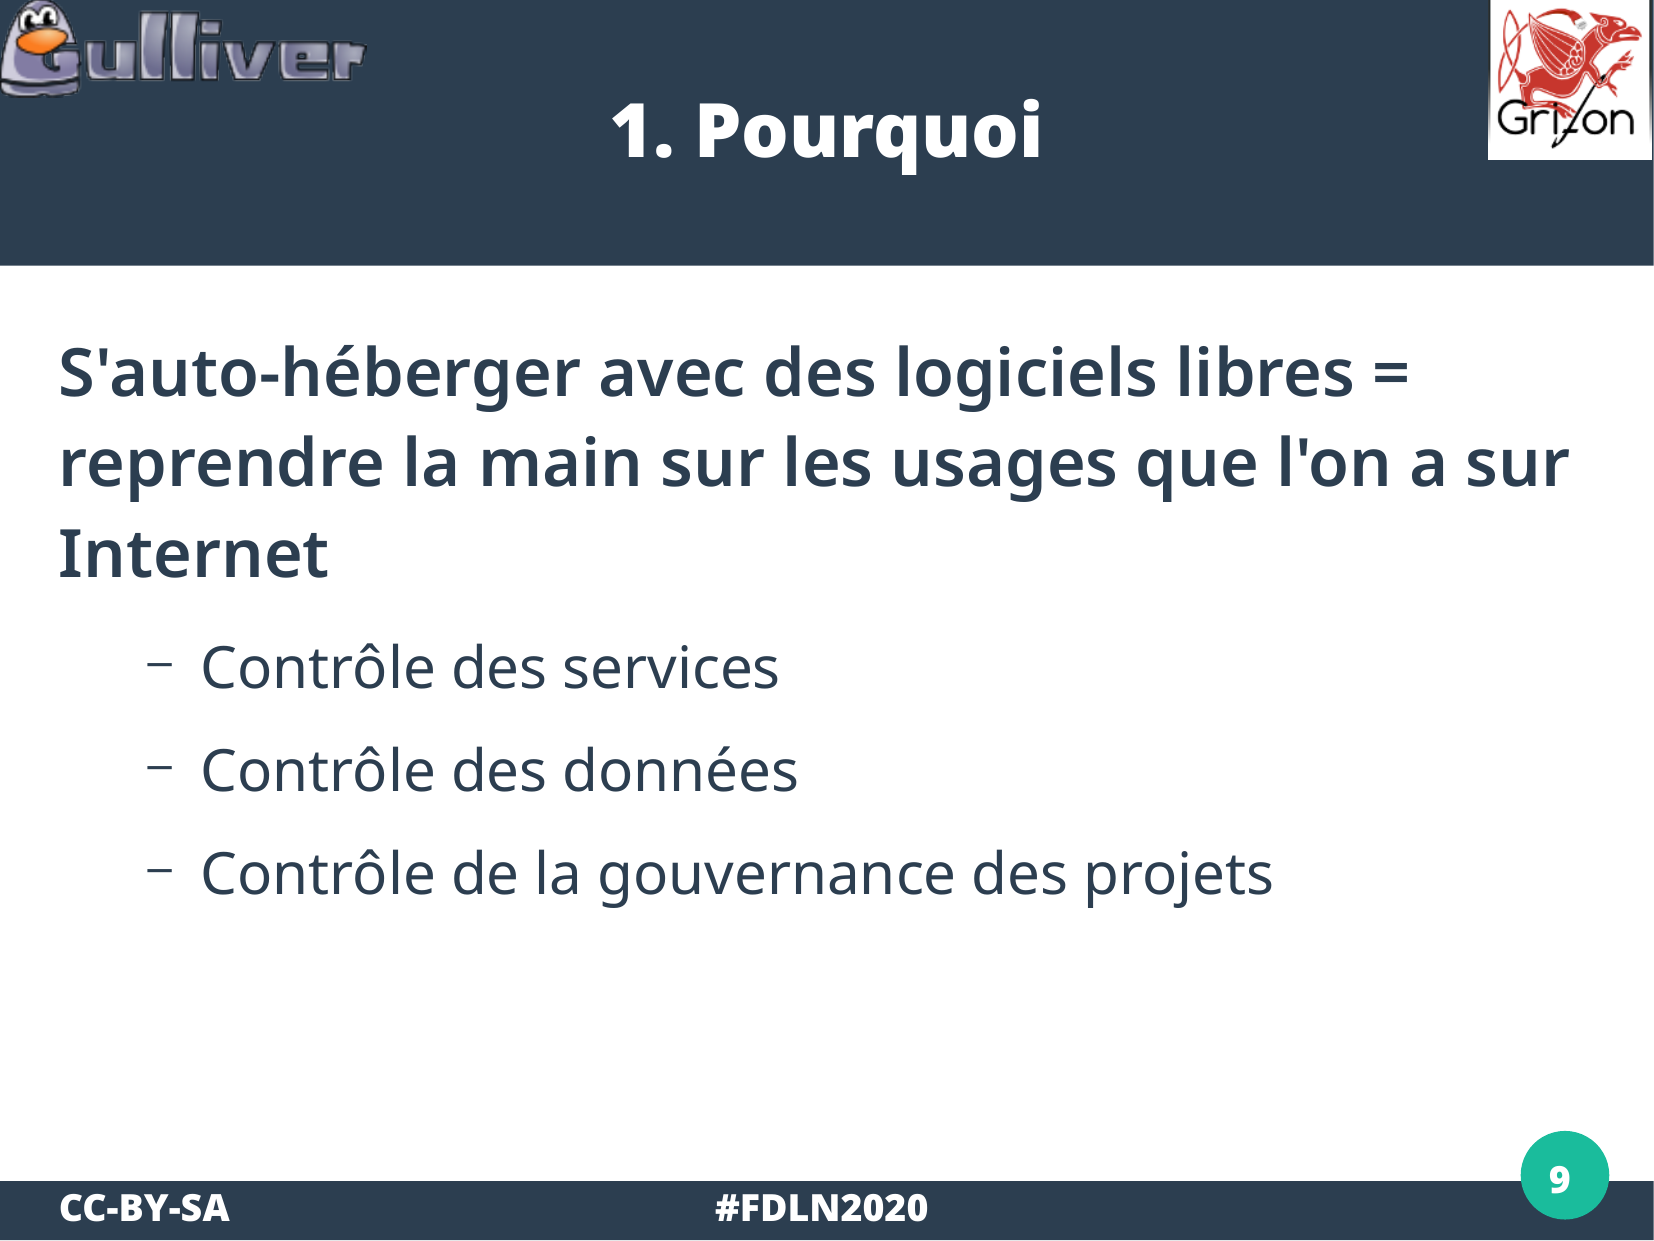

# 1. Pourquoi
S'auto-héberger avec des logiciels libres = reprendre la main sur les usages que l'on a sur Internet
Contrôle des services
Contrôle des données
Contrôle de la gouvernance des projets
9